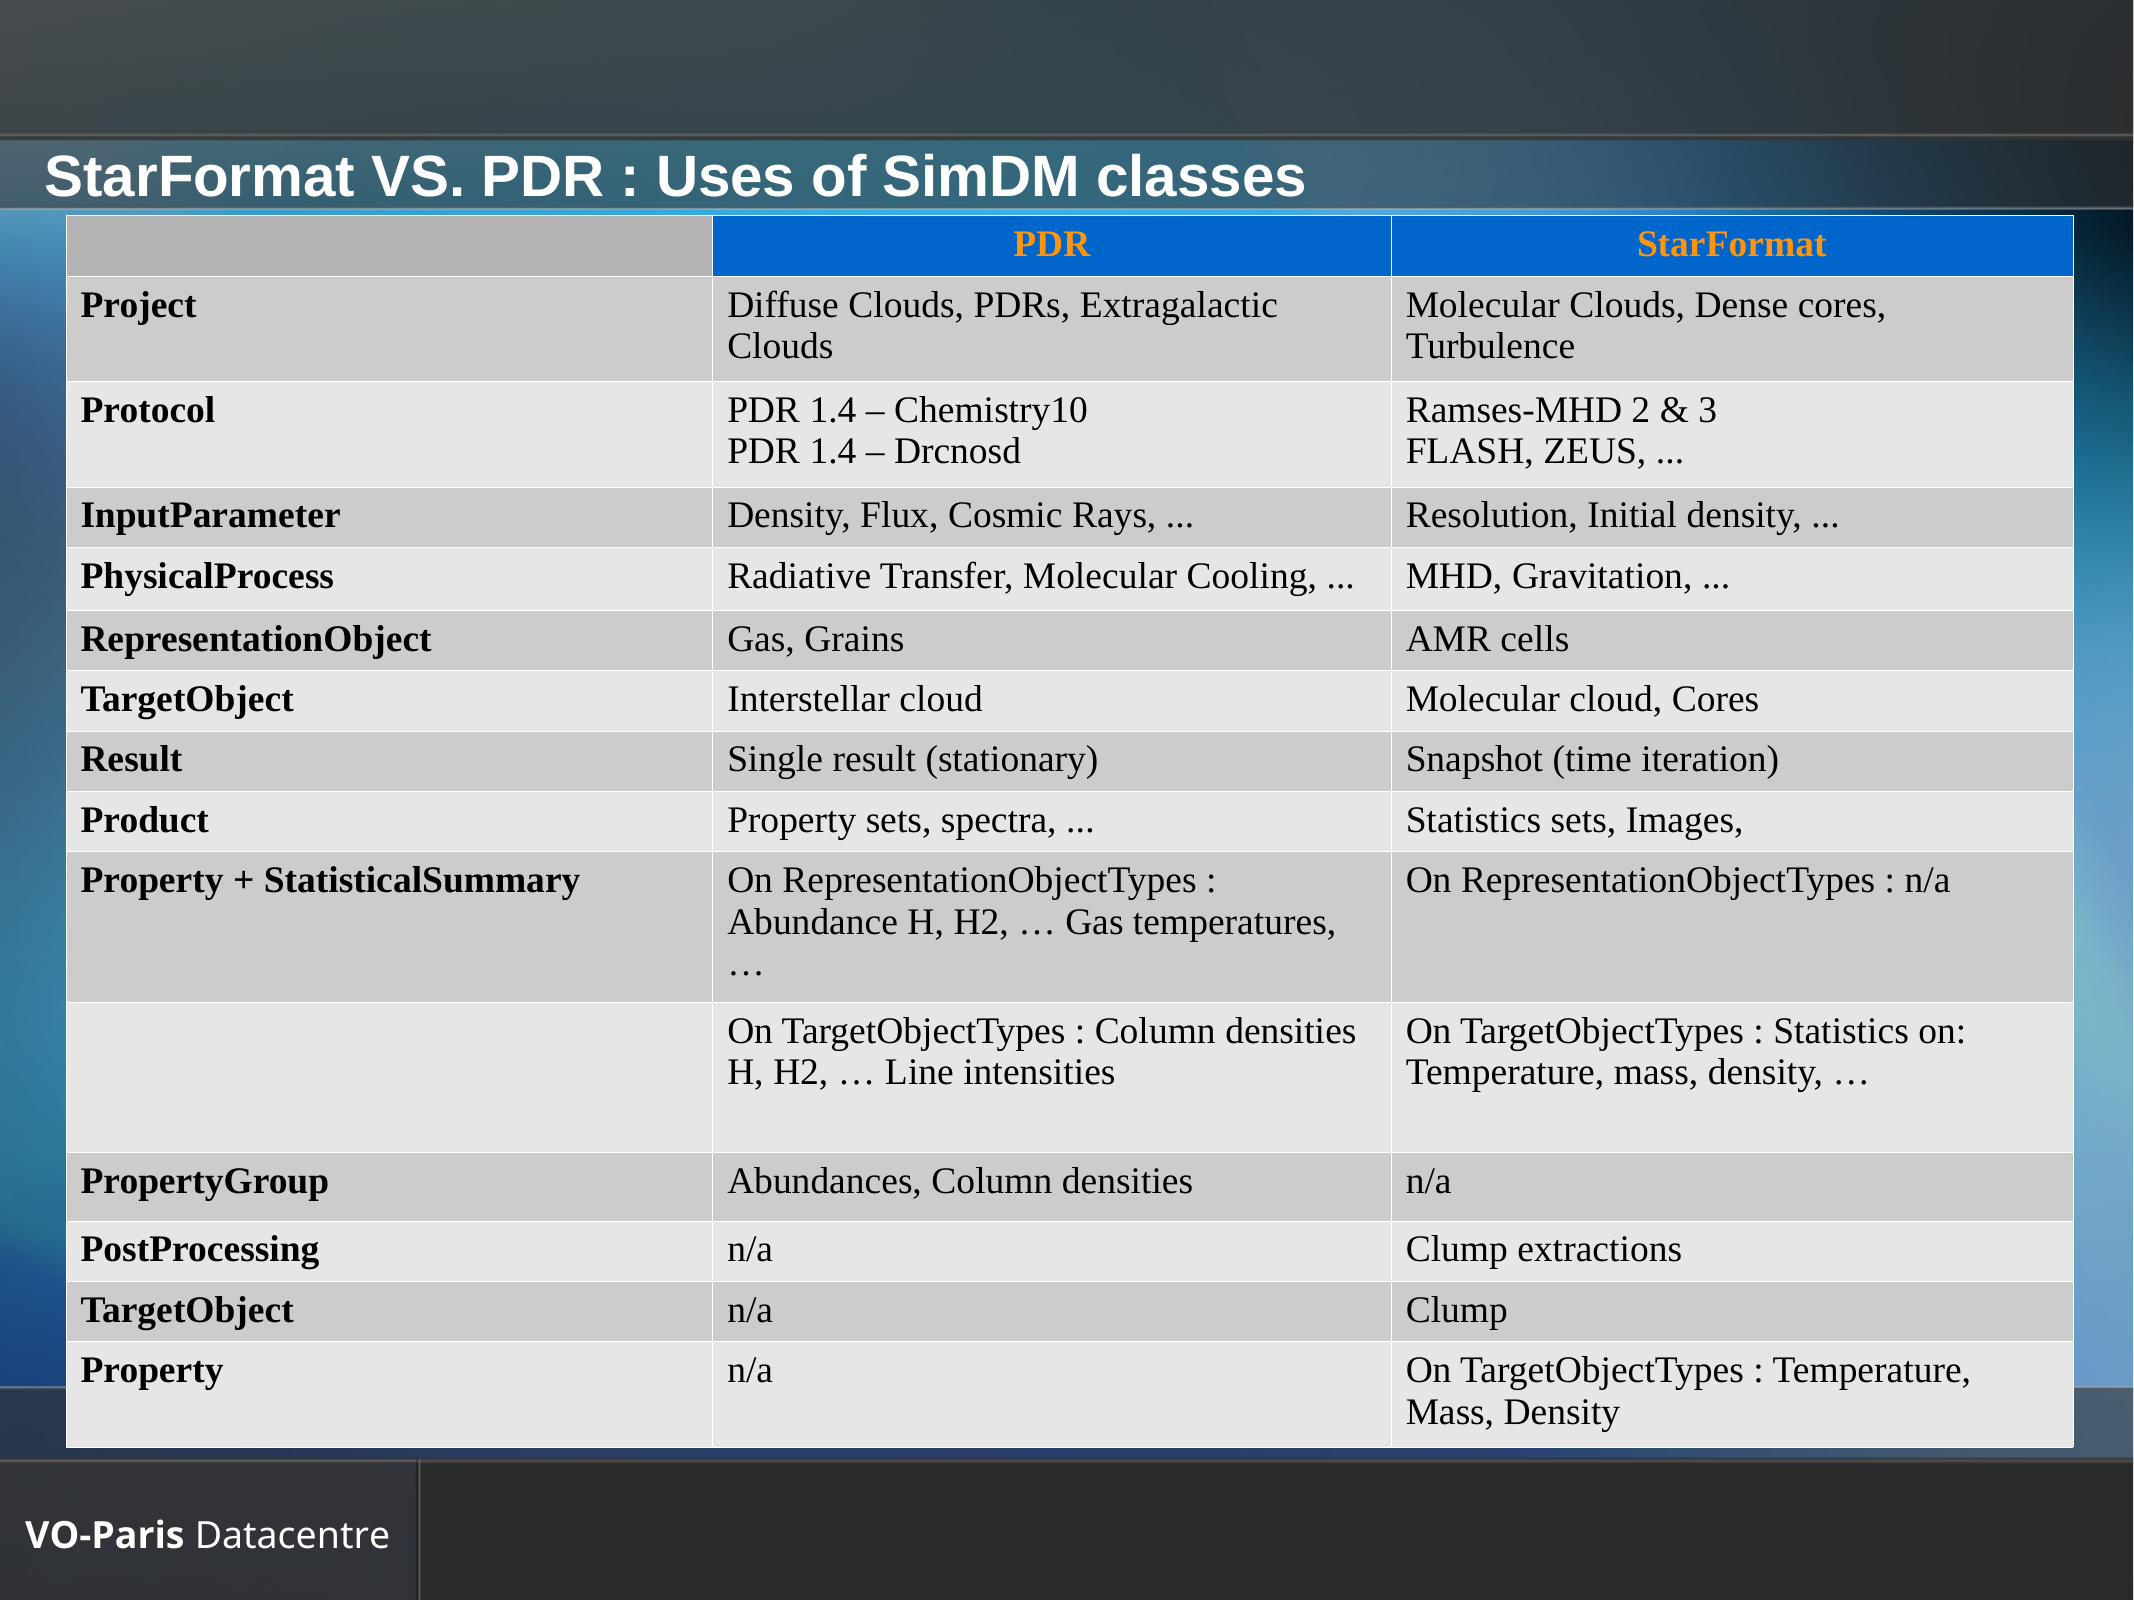

StarFormat VS. PDR : Uses of SimDM classes
| | PDR | StarFormat |
| --- | --- | --- |
| Project | Diffuse Clouds, PDRs, Extragalactic Clouds | Molecular Clouds, Dense cores, Turbulence |
| Protocol | PDR 1.4 – Chemistry10 PDR 1.4 – Drcnosd | Ramses-MHD 2 & 3 FLASH, ZEUS, ... |
| InputParameter | Density, Flux, Cosmic Rays, ... | Resolution, Initial density, ... |
| PhysicalProcess | Radiative Transfer, Molecular Cooling, ... | MHD, Gravitation, ... |
| RepresentationObject | Gas, Grains | AMR cells |
| TargetObject | Interstellar cloud | Molecular cloud, Cores |
| Result | Single result (stationary) | Snapshot (time iteration) |
| Product | Property sets, spectra, ... | Statistics sets, Images, |
| Property + StatisticalSummary | On RepresentationObjectTypes : Abundance H, H2, … Gas temperatures, … | On RepresentationObjectTypes : n/a |
| | On TargetObjectTypes : Column densities H, H2, … Line intensities | On TargetObjectTypes : Statistics on: Temperature, mass, density, … |
| PropertyGroup | Abundances, Column densities | n/a |
| PostProcessing | n/a | Clump extractions |
| TargetObject | n/a | Clump |
| Property | n/a | On TargetObjectTypes : Temperature, Mass, Density |
VO-Paris Datacentre